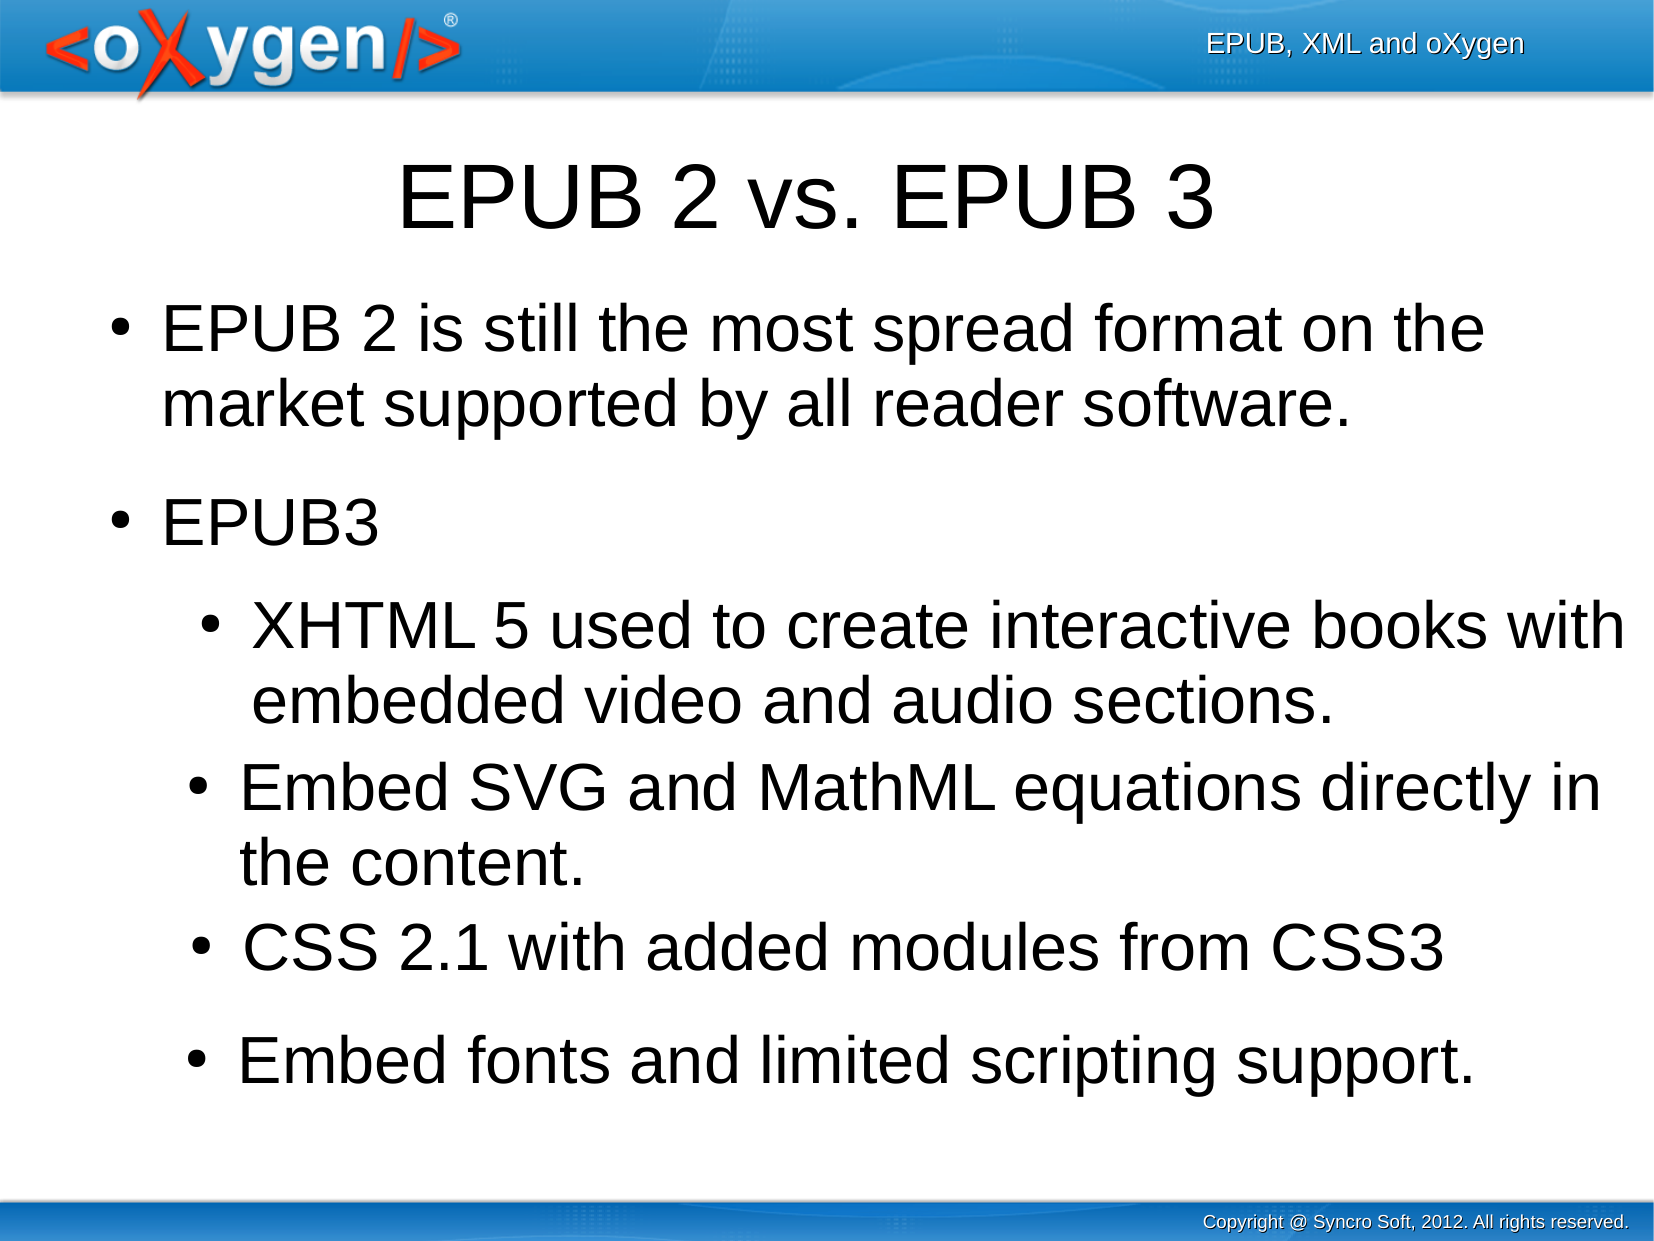

# EPUB 2 vs. EPUB 3
EPUB 2 is still the most spread format on the market supported by all reader software.
EPUB3
XHTML 5 used to create interactive books with embedded video and audio sections.
Embed SVG and MathML equations directly in the content.
CSS 2.1 with added modules from CSS3
Embed fonts and limited scripting support.